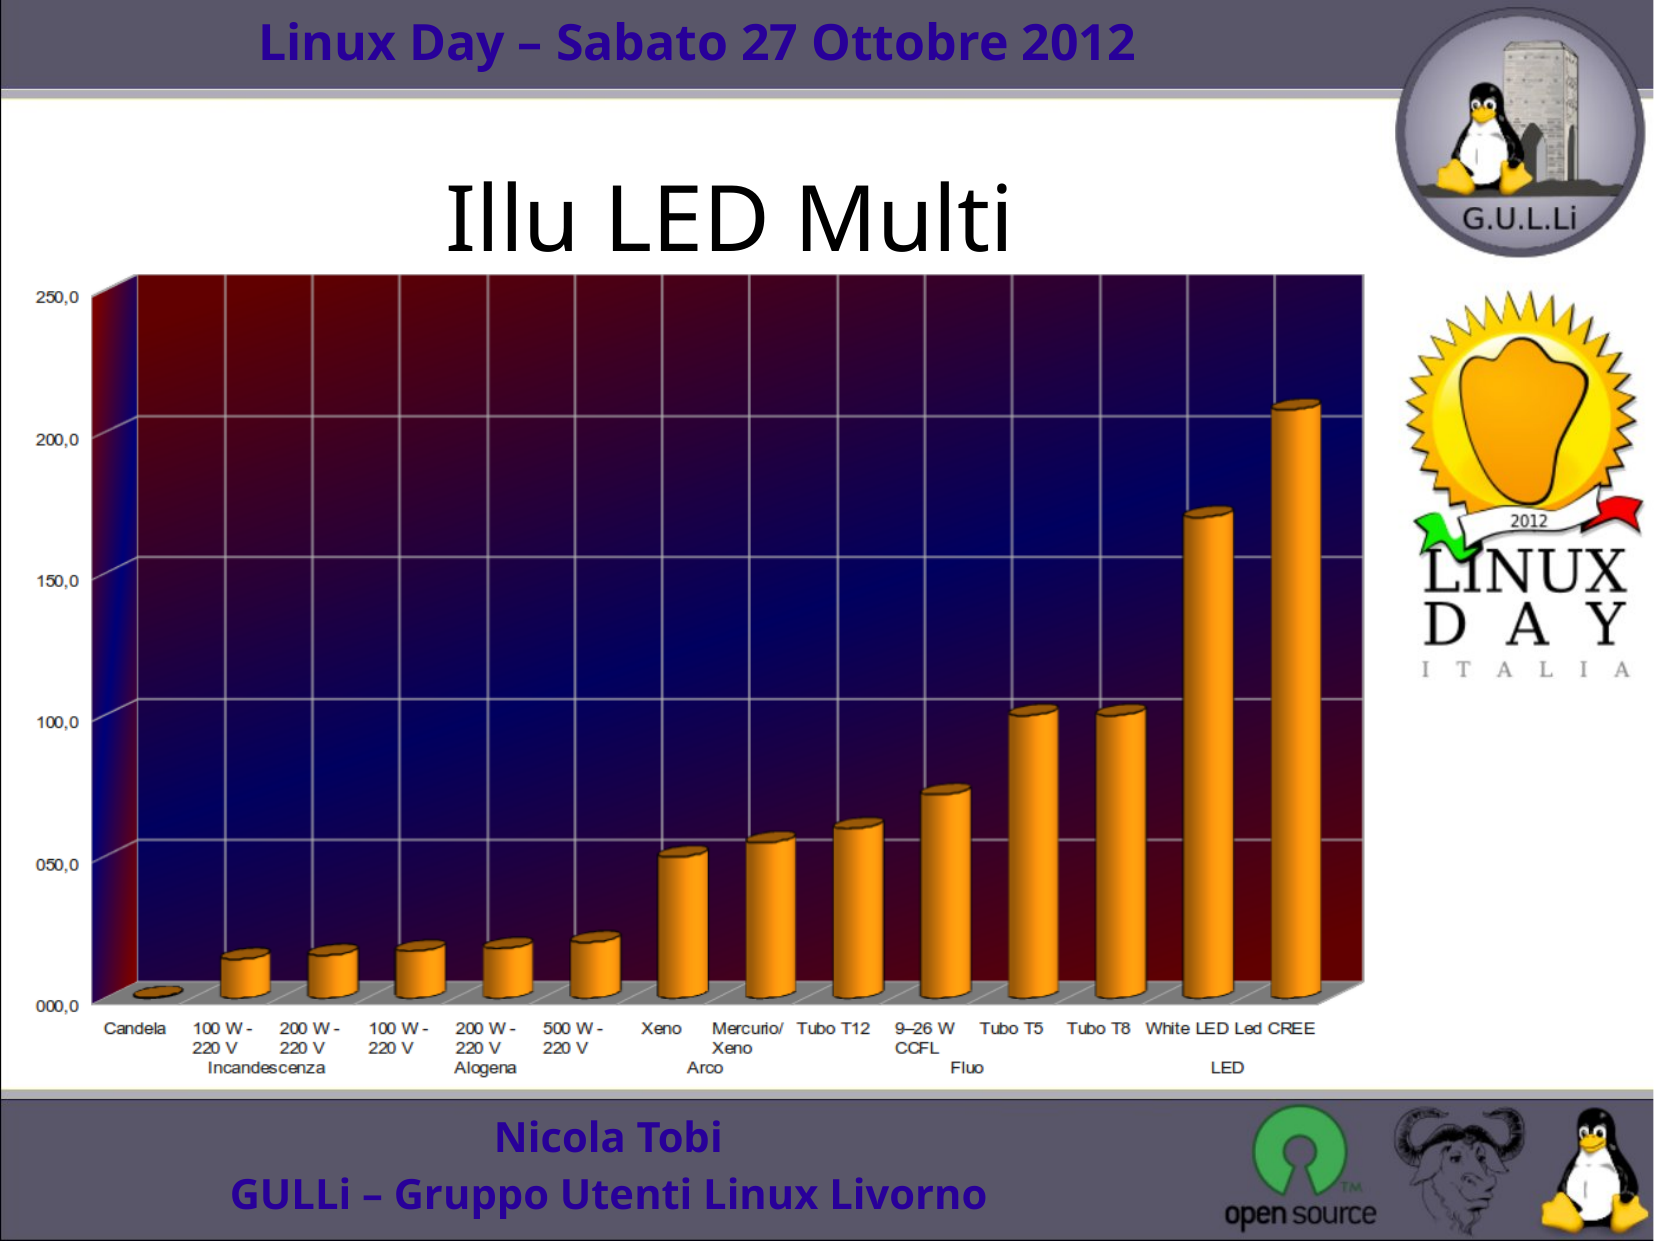

Linux Day – Sabato 27 Ottobre 2012
# Illu LED Multi
Nicola Tobi
GULLi – Gruppo Utenti Linux Livorno